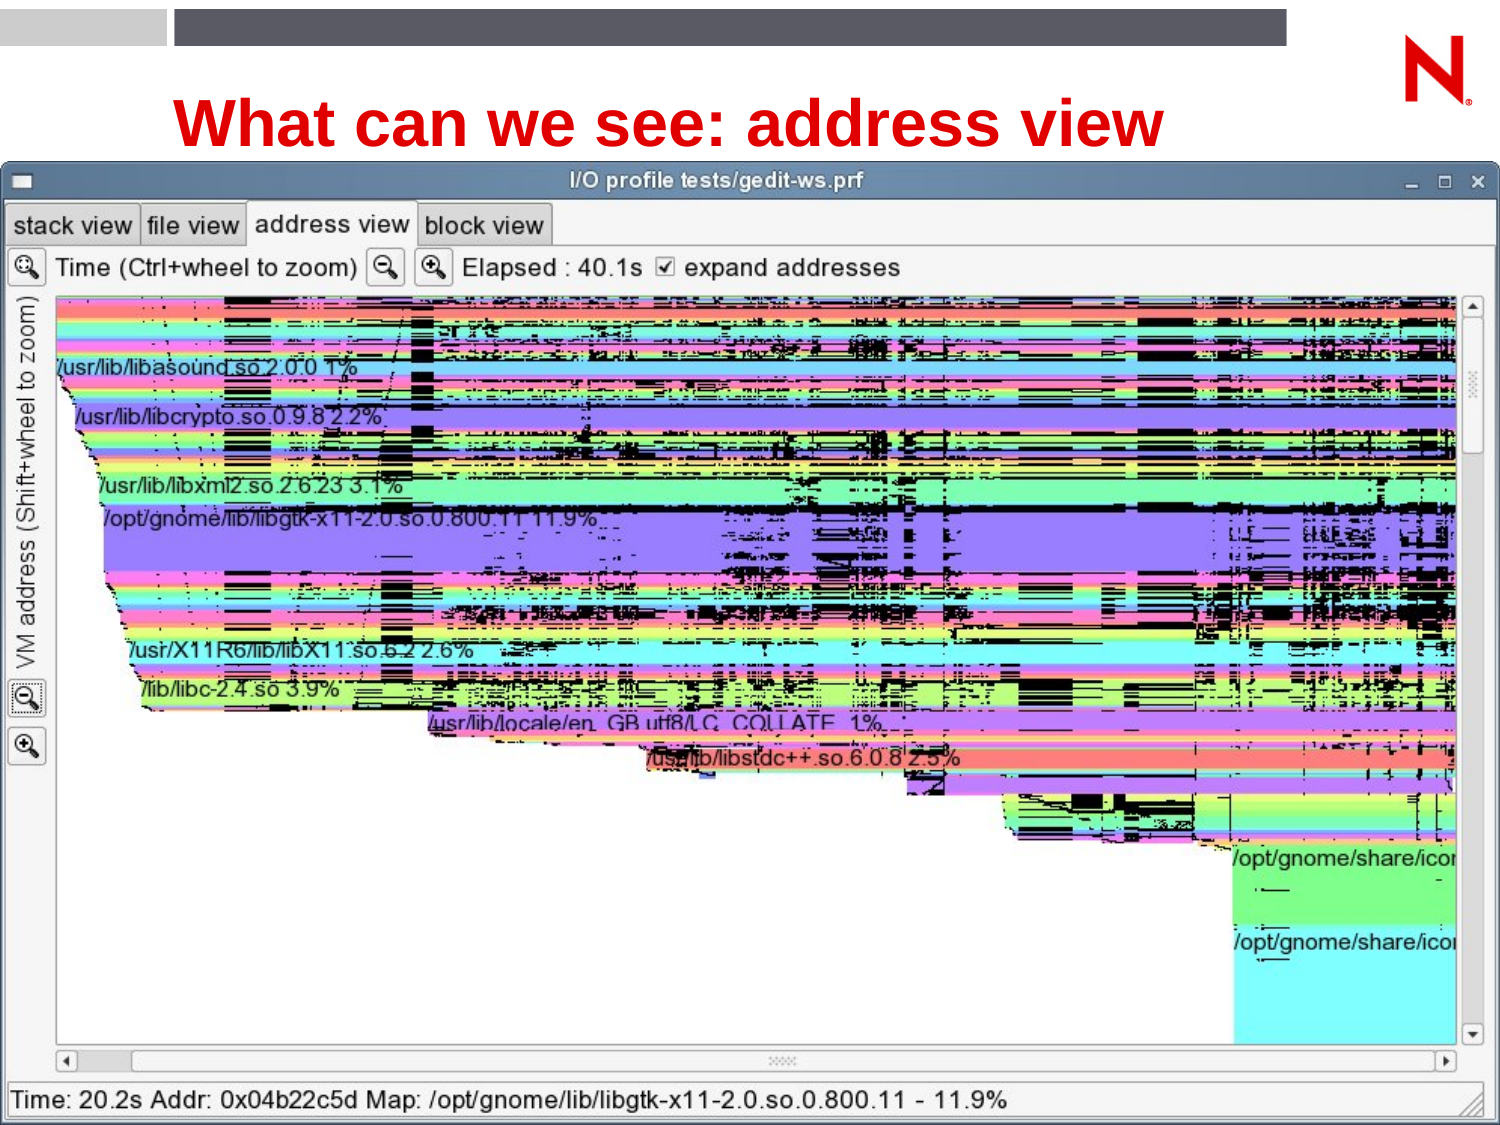

# What can we see: address view